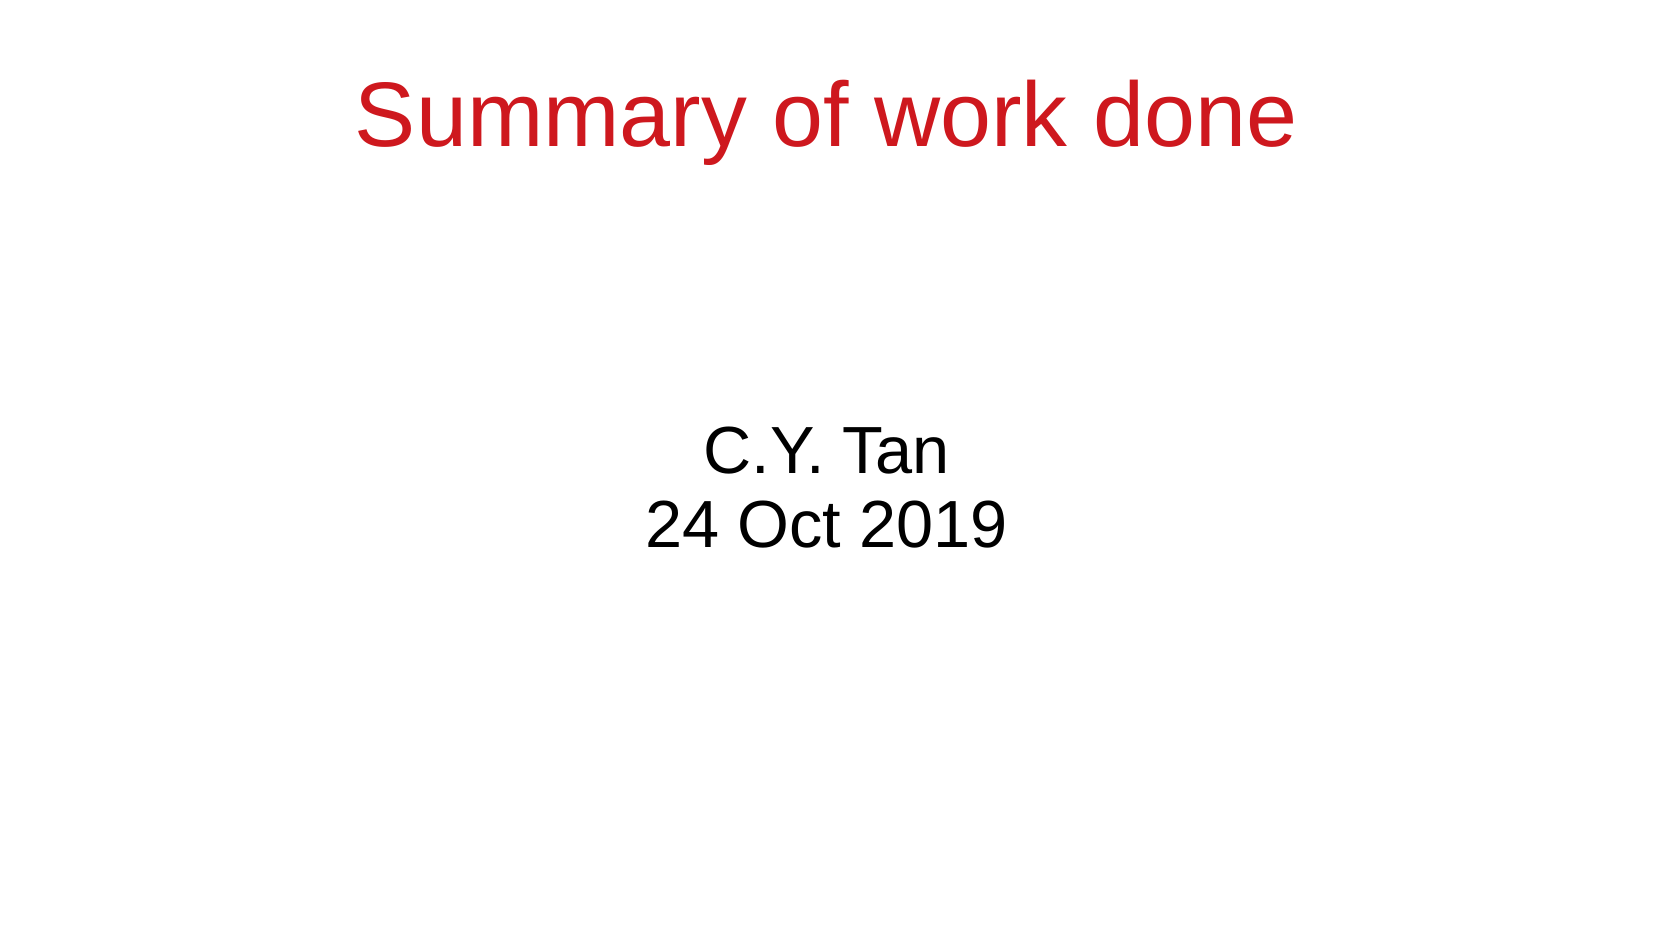

# Summary of work done
C.Y. Tan
24 Oct 2019